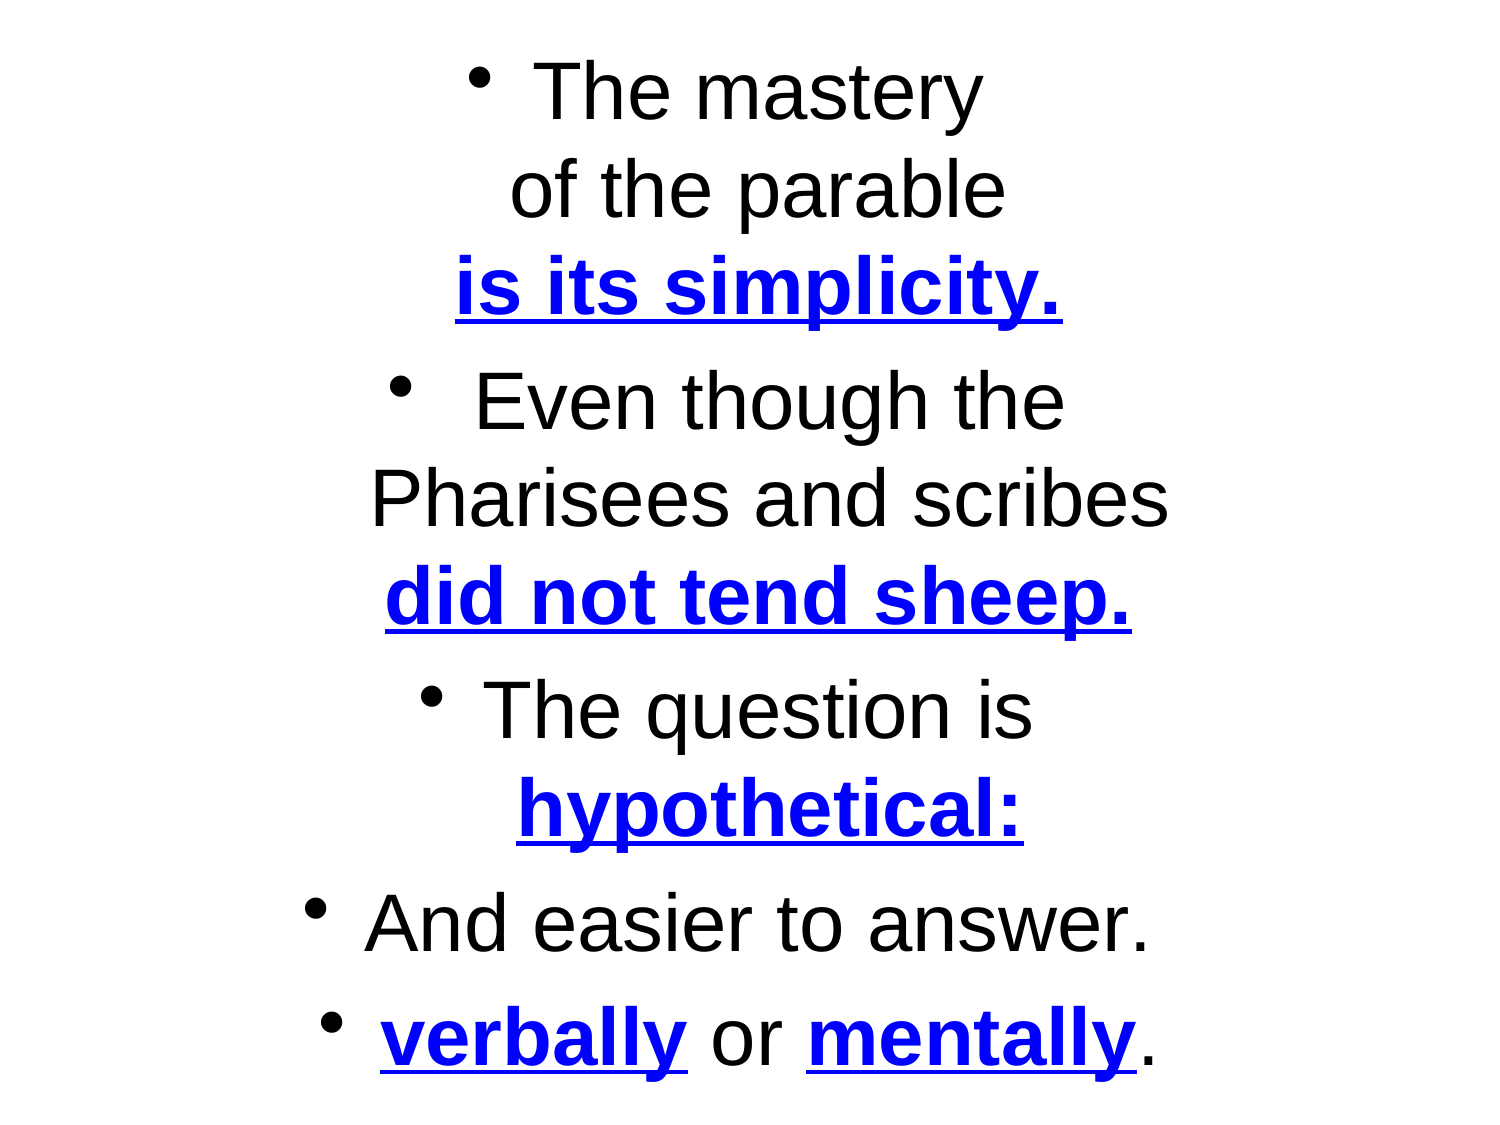

# The mastery of the parable is its simplicity.
 Even though the
Pharisees and scribes
did not tend sheep.
The question is
hypothetical:
And easier to answer.
verbally or mentally.